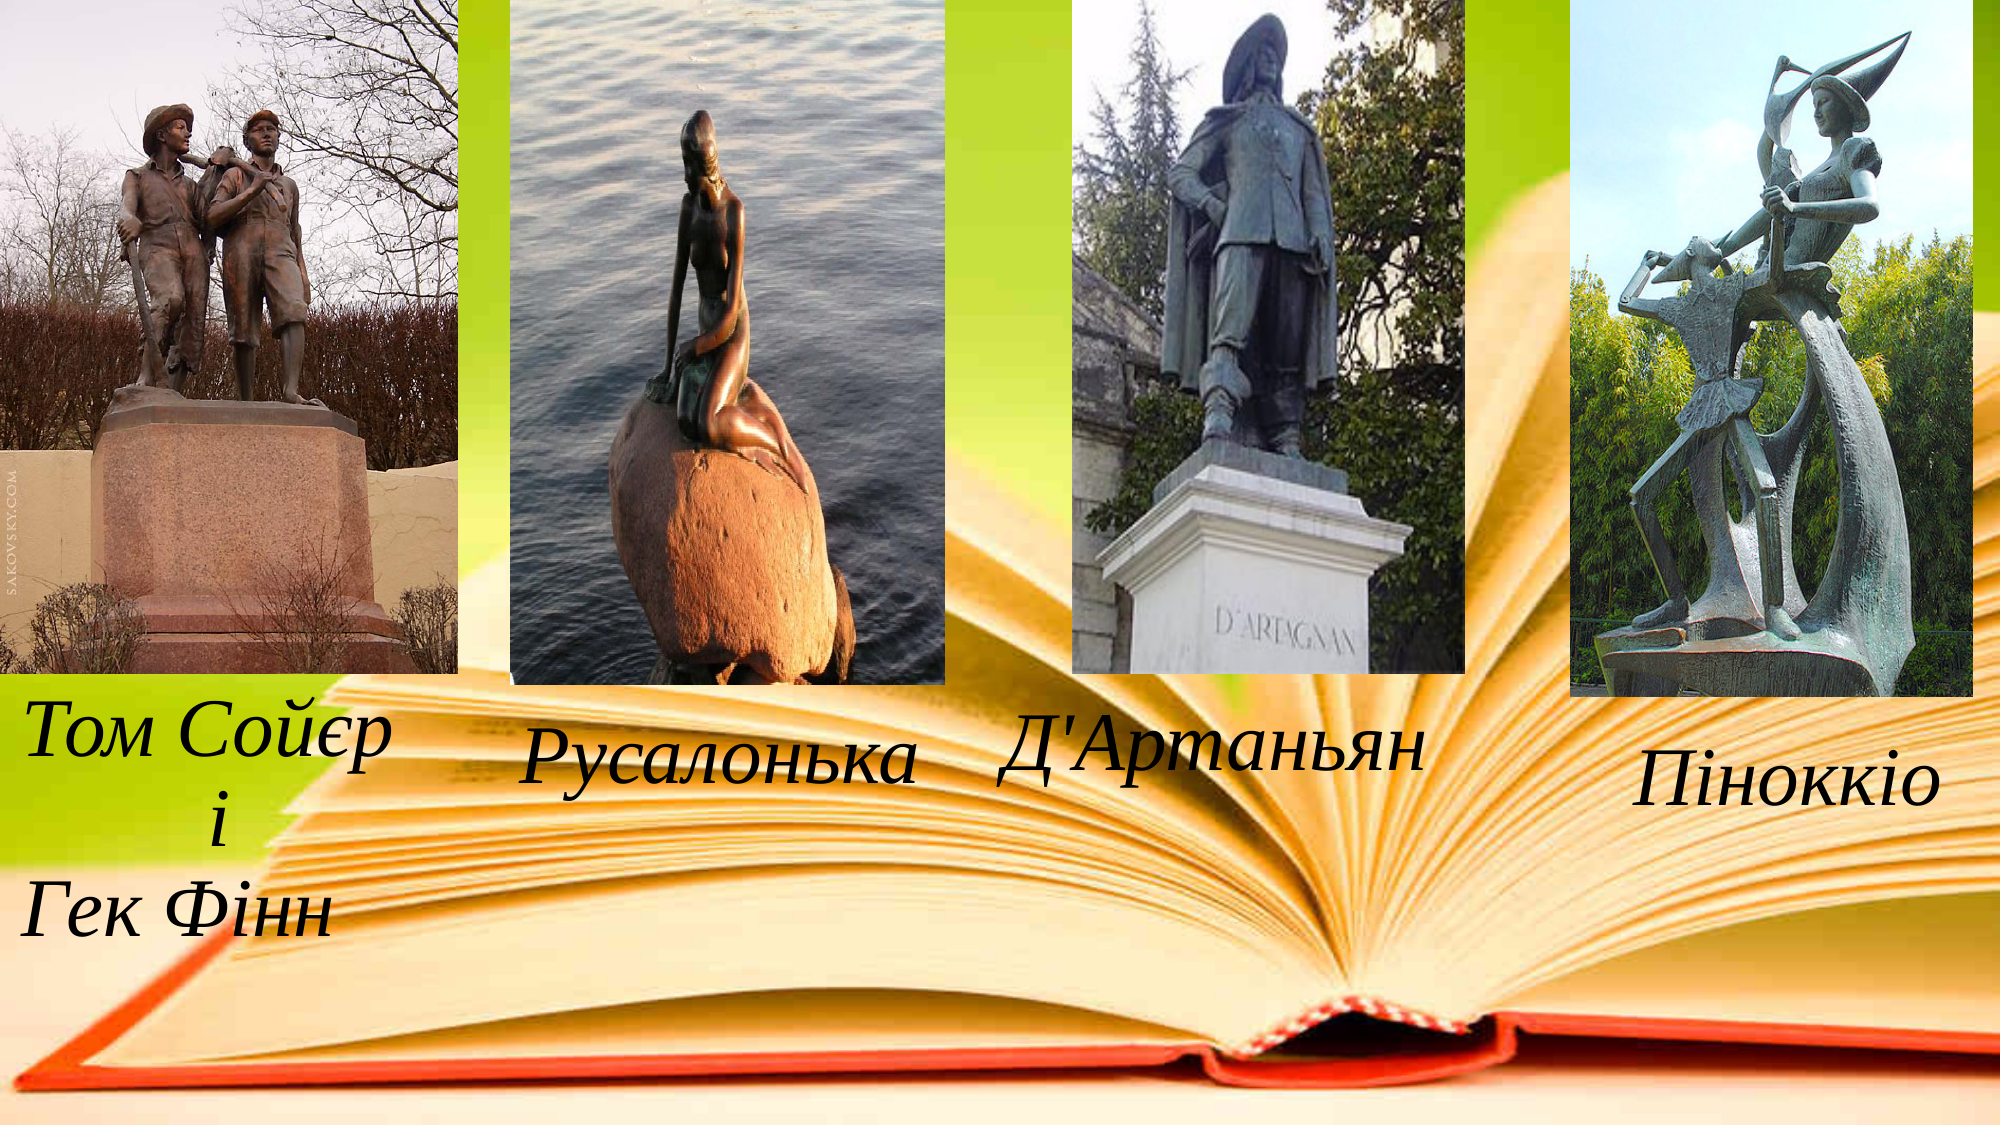

Том Сойєр
 і
Гек Фінн
Д'Артаньян
Русалонька
Піноккіо